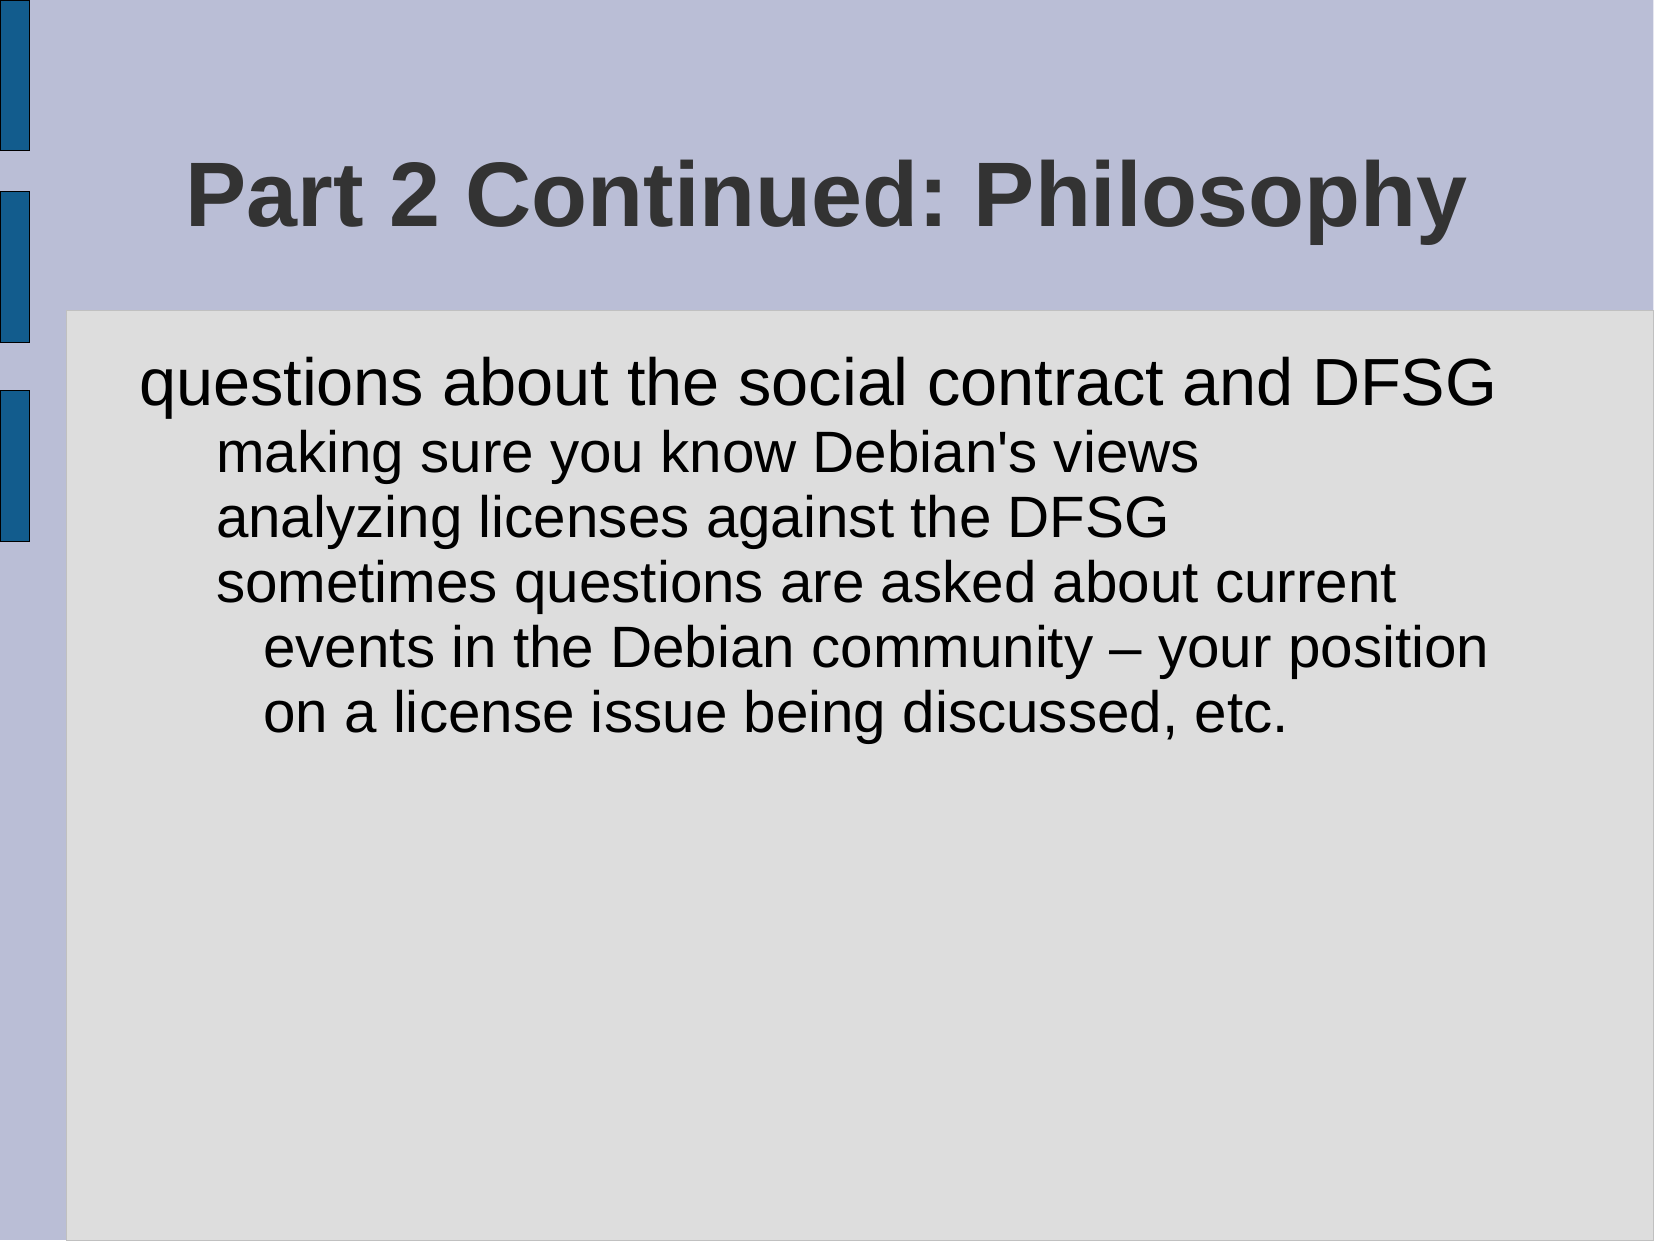

# Part 2 Continued: Philosophy
questions about the social contract and DFSG
making sure you know Debian's views
analyzing licenses against the DFSG
sometimes questions are asked about current events in the Debian community – your position on a license issue being discussed, etc.